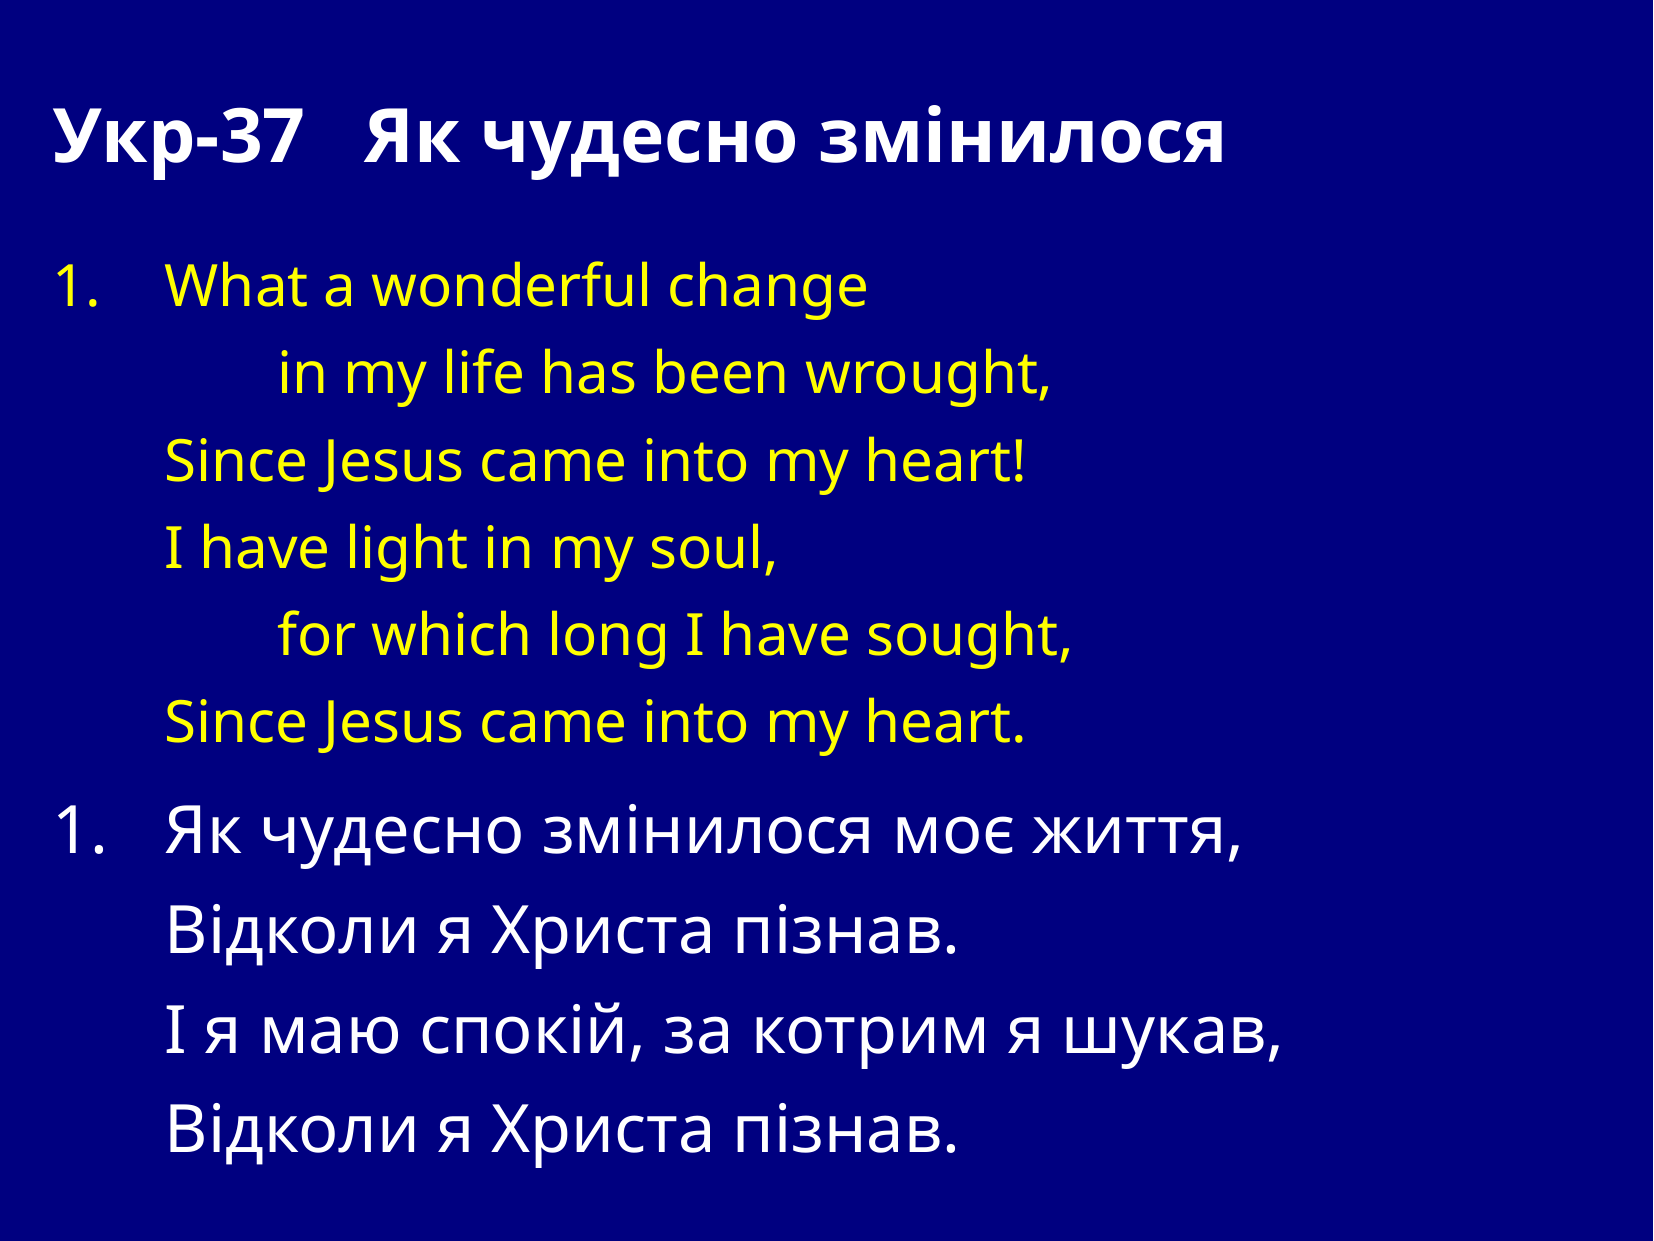

Укр-37 Як чудесно змінилося
1.	What a wonderful change
		in my life has been wrought,
	Since Jesus came into my heart!
	I have light in my soul,
		for which long I have sought,
	Since Jesus came into my heart.
1.	Як чудесно змінилося моє життя,
	Відколи я Христа пізнав.
	І я маю спокій, за котрим я шукав,
	Відколи я Христа пізнав.